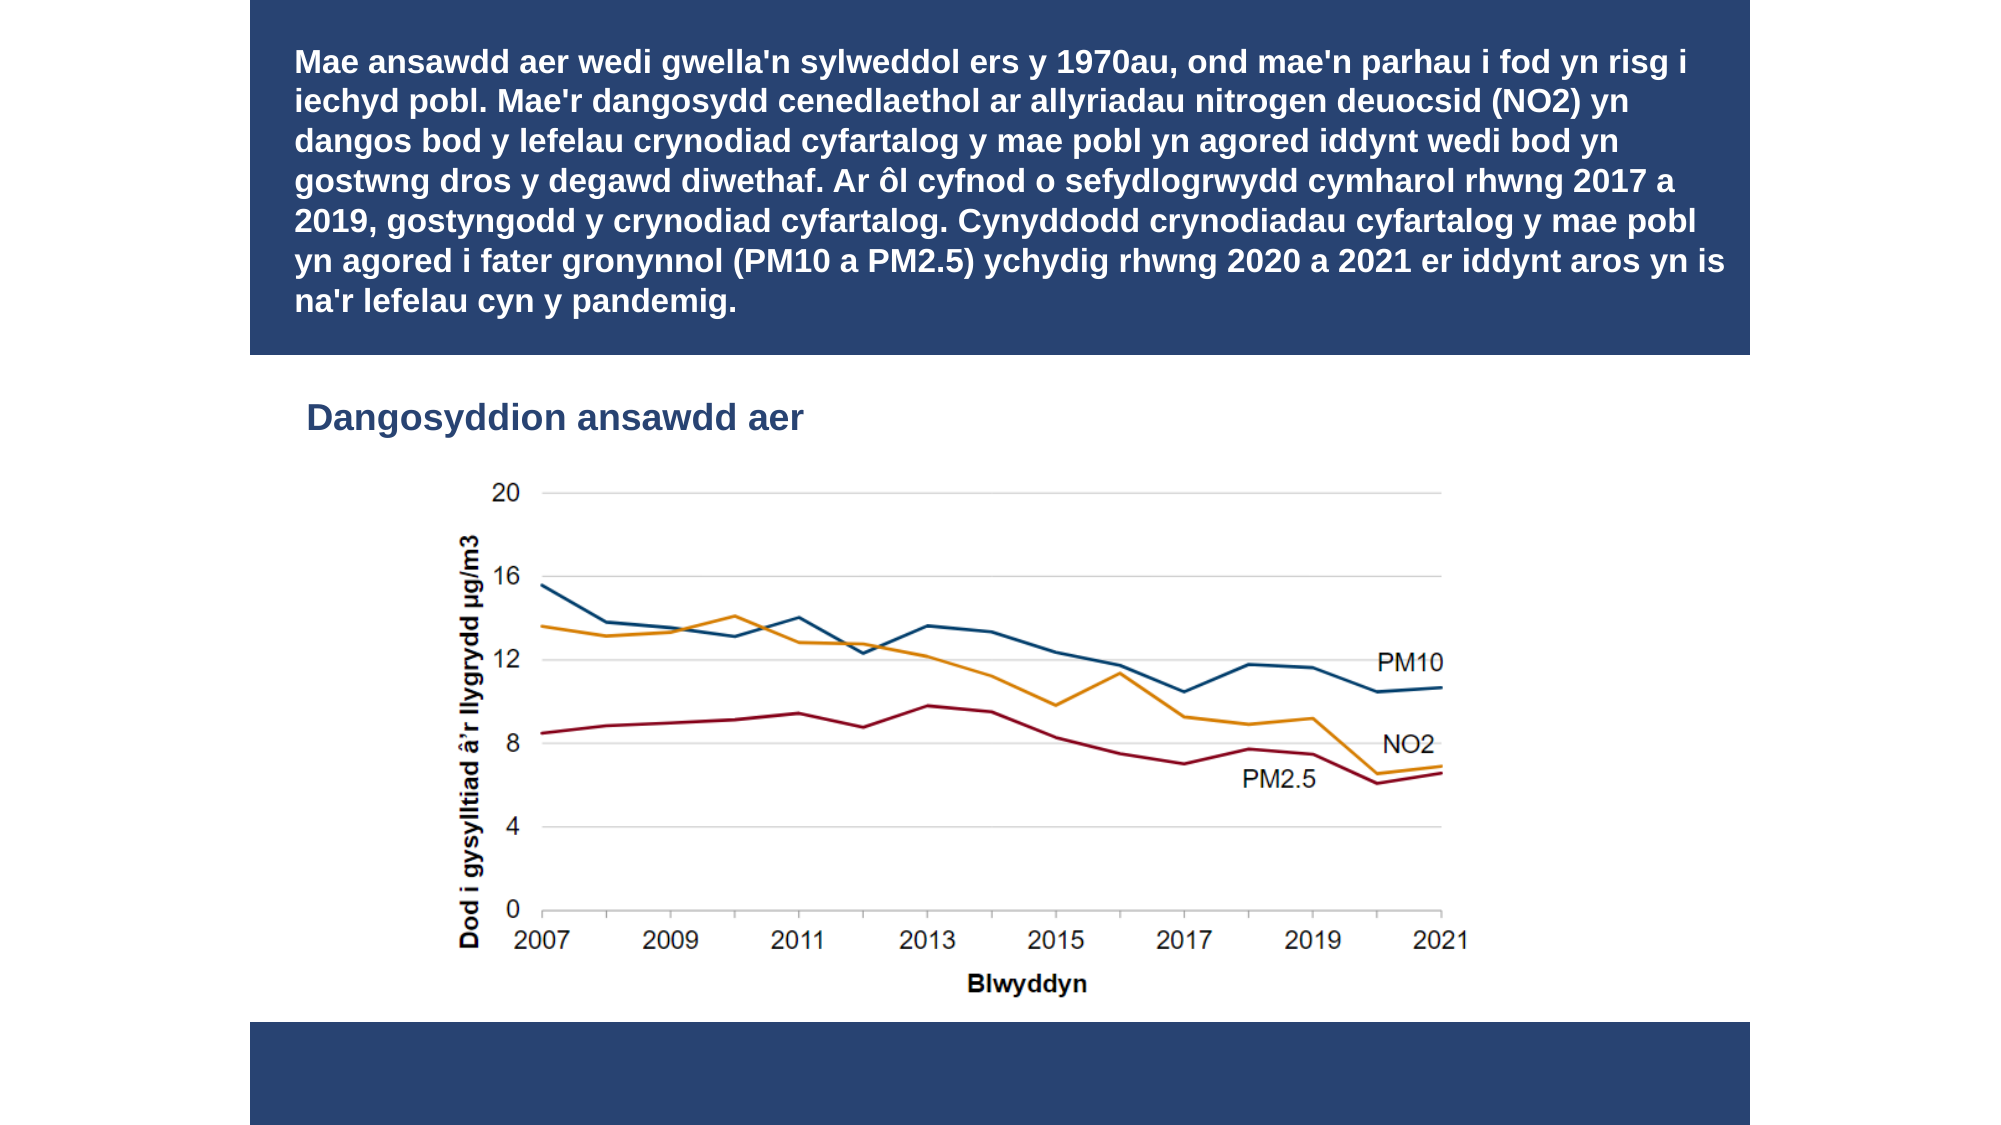

# Mae ansawdd aer wedi gwella'n sylweddol ers y 1970au, ond mae'n parhau i fod yn risg i iechyd pobl. Mae'r dangosydd cenedlaethol ar allyriadau nitrogen deuocsid (NO2) yn dangos bod y lefelau crynodiad cyfartalog y mae pobl yn agored iddynt wedi bod yn gostwng dros y degawd diwethaf. Ar ôl cyfnod o sefydlogrwydd cymharol rhwng 2017 a 2019, gostyngodd y crynodiad cyfartalog. Cynyddodd crynodiadau cyfartalog y mae pobl yn agored i fater gronynnol (PM10 a PM2.5) ychydig rhwng 2020 a 2021 er iddynt aros yn is na'r lefelau cyn y pandemig.
Dangosyddion ansawdd aer
Ffynhonnell: Dangosyddion Allyriadau Ansawdd Aer
#llesiantcymru